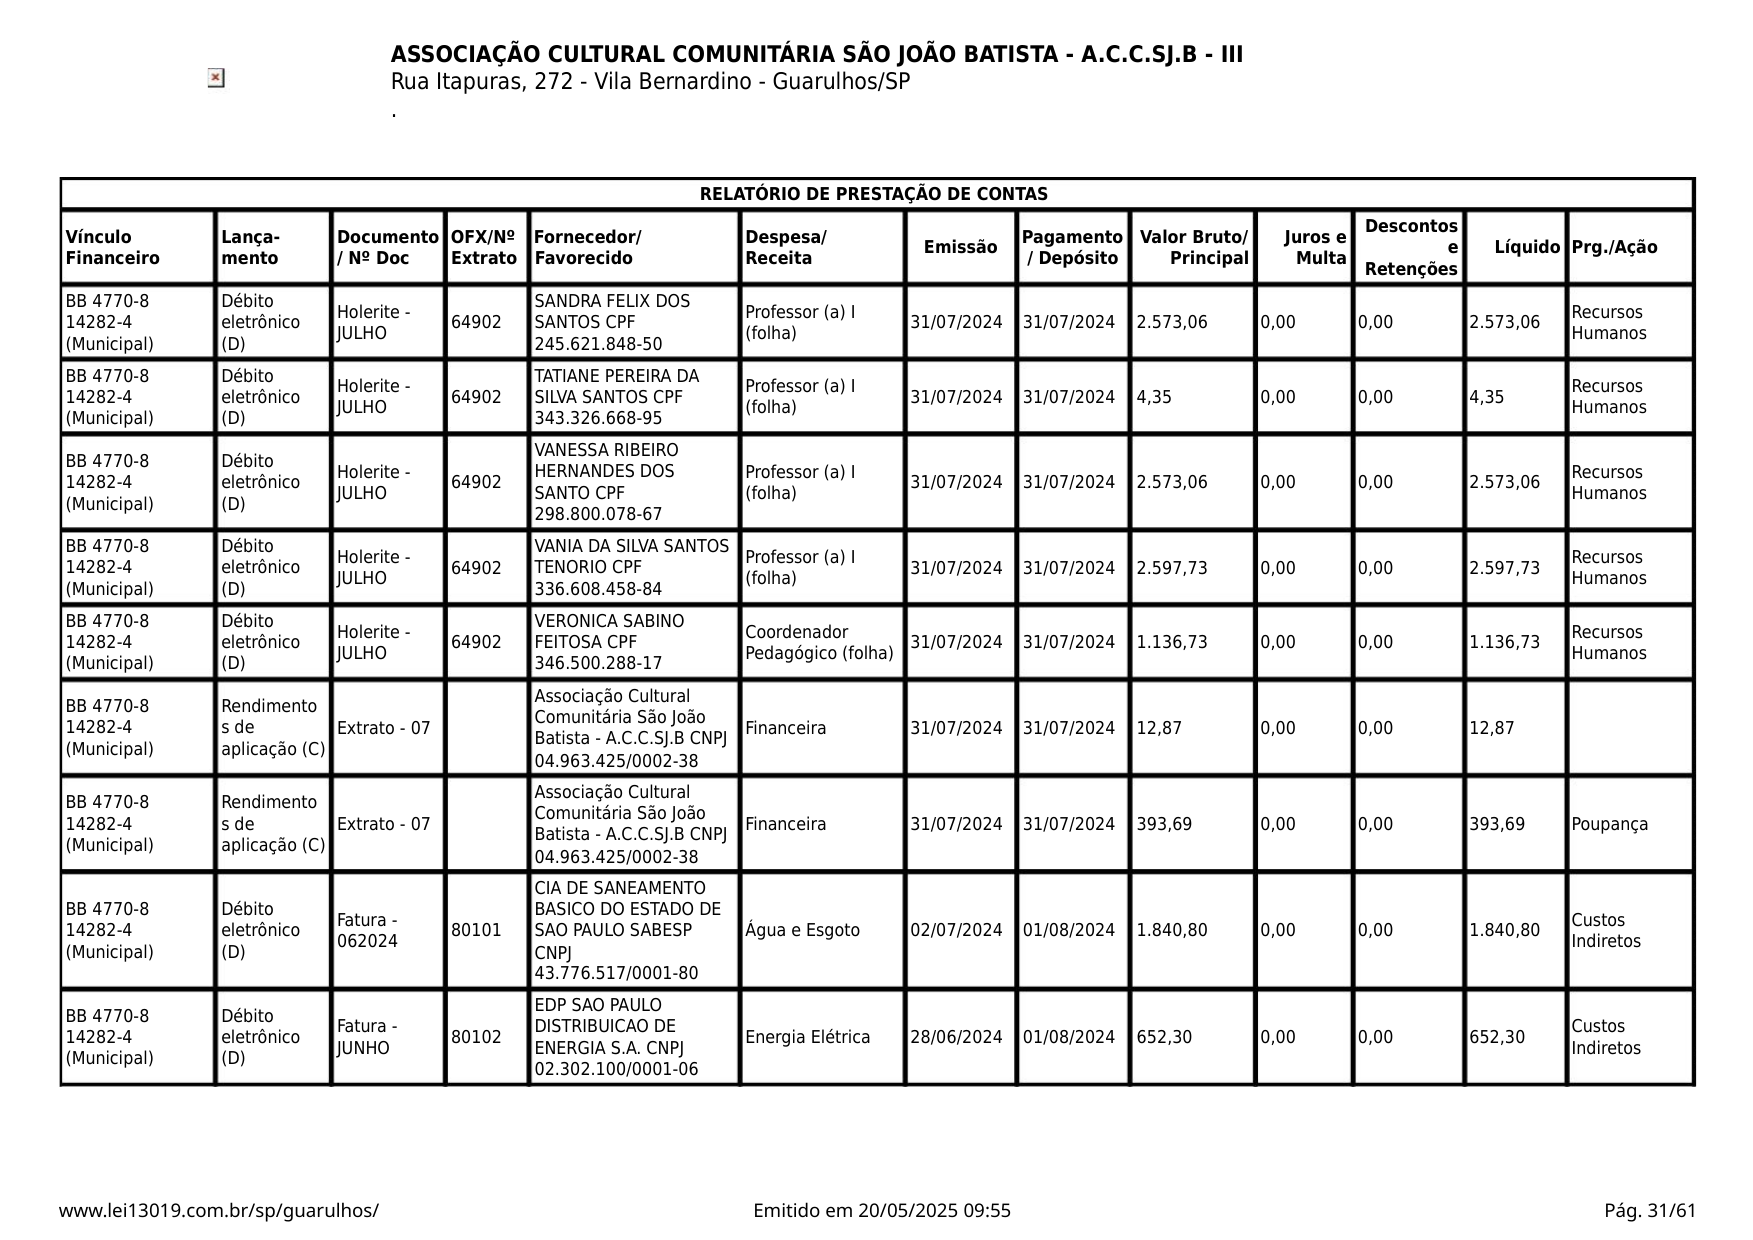

ASSOCIAÇÃO CULTURAL COMUNITÁRIA SÃO JOÃO BATISTA - A.C.C.SJ.B - III
Rua Itapuras, 272 - Vila Bernardino - Guarulhos/SP
.
RELATÓRIO DE PRESTAÇÃO DE CONTAS
Descontos
e
Retenções
Vínculo
Financeiro
Lança-
mento
Documento OFX/Nº Fornecedor/
Despesa/
Receita
Pagamento Valor Bruto/
/ Depósito Principal
Juros e
Multa
Emissão
Líquido Prg./Ação
/ Nº Doc
Extrato Favorecido
BB 4770-8
14282-4
(Municipal)
Débito
eletrônico
(D)
SANDRA FELIX DOS
SANTOS CPF
245.621.848-50
Holerite -
JULHO
Professor (a) I
(folha)
Recursos
Humanos
64902
64902
31/07/2024 31/07/2024 2.573,06
31/07/2024 31/07/2024 4,35
0,00
0,00
0,00
2.573,06
BB 4770-8
14282-4
(Municipal)
Débito
eletrônico
(D)
TATIANE PEREIRA DA
SILVA SANTOS CPF
343.326.668-95
Holerite -
JULHO
Professor (a) I
(folha)
Recursos
Humanos
0,00
0,00
4,35
VANESSA RIBEIRO
HERNANDES DOS
SANTO CPF
BB 4770-8
14282-4
(Municipal)
Débito
eletrônico
(D)
Holerite -
JULHO
Professor (a) I
(folha)
Recursos
Humanos
64902
31/07/2024 31/07/2024 2.573,06
0,00
2.573,06
298.800.078-67
BB 4770-8
14282-4
(Municipal)
Débito
eletrônico
(D)
VANIA DA SILVA SANTOS
TENORIO CPF
336.608.458-84
Holerite -
JULHO
Professor (a) I
(folha)
Recursos
Humanos
64902
64902
31/07/2024 31/07/2024 2.597,73
31/07/2024 31/07/2024 1.136,73
0,00
0,00
0,00
0,00
2.597,73
1.136,73
BB 4770-8
14282-4
(Municipal)
Débito
eletrônico
(D)
VERONICA SABINO
FEITOSA CPF
346.500.288-17
Holerite -
JULHO
Coordenador
Pedagógico (folha)
Recursos
Humanos
Associação Cultural
Comunitária São João
Batista - A.C.C.SJ.B CNPJ
04.963.425/0002-38
BB 4770-8
14282-4
(Municipal)
Rendimento
s de
aplicação (C)
Extrato - 07
Extrato - 07
Financeira
Financeira
31/07/2024 31/07/2024 12,87
31/07/2024 31/07/2024 393,69
0,00
0,00
0,00
0,00
12,87
Associação Cultural
Comunitária São João
Batista - A.C.C.SJ.B CNPJ
04.963.425/0002-38
BB 4770-8
14282-4
(Municipal)
Rendimento
s de
aplicação (C)
393,69
Poupança
CIA DE SANEAMENTO
BASICO DO ESTADO DE
SAO PAULO SABESP
CNPJ
BB 4770-8
14282-4
(Municipal)
Débito
eletrônico
(D)
Fatura -
062024
Custos
Indiretos
80101
80102
Água e Esgoto
Energia Elétrica
02/07/2024 01/08/2024 1.840,80
28/06/2024 01/08/2024 652,30
0,00
0,00
0,00
0,00
1.840,80
652,30
43.776.517/0001-80
EDP SAO PAULO
BB 4770-8
14282-4
(Municipal)
Débito
eletrônico
(D)
Fatura -
JUNHO
DISTRIBUICAO DE
ENERGIA S.A. CNPJ
02.302.100/0001-06
Custos
Indiretos
www.lei13019.com.br/sp/guarulhos/
Emitido em 20/05/2025 09:55
Pág. 31/61